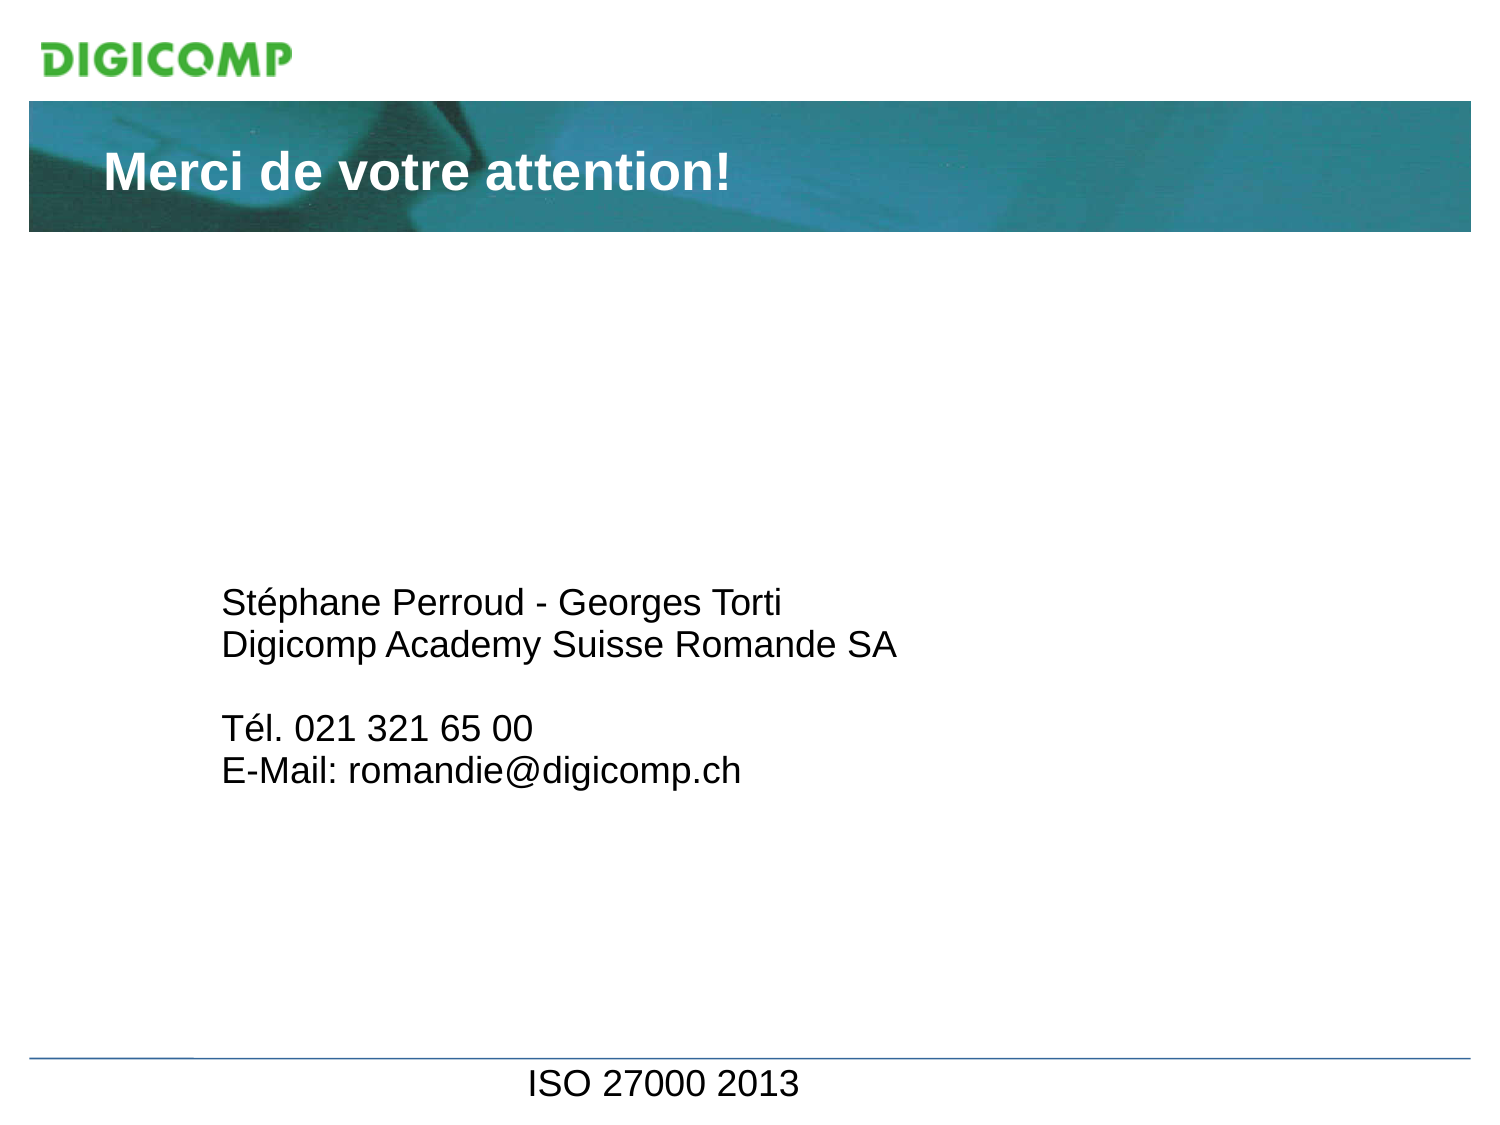

Merci de votre attention!
Stéphane Perroud - Georges Torti
Digicomp Academy Suisse Romande SA
Tél. 021 321 65 00
E-Mail: romandie@digicomp.ch
ISO 27000 2013